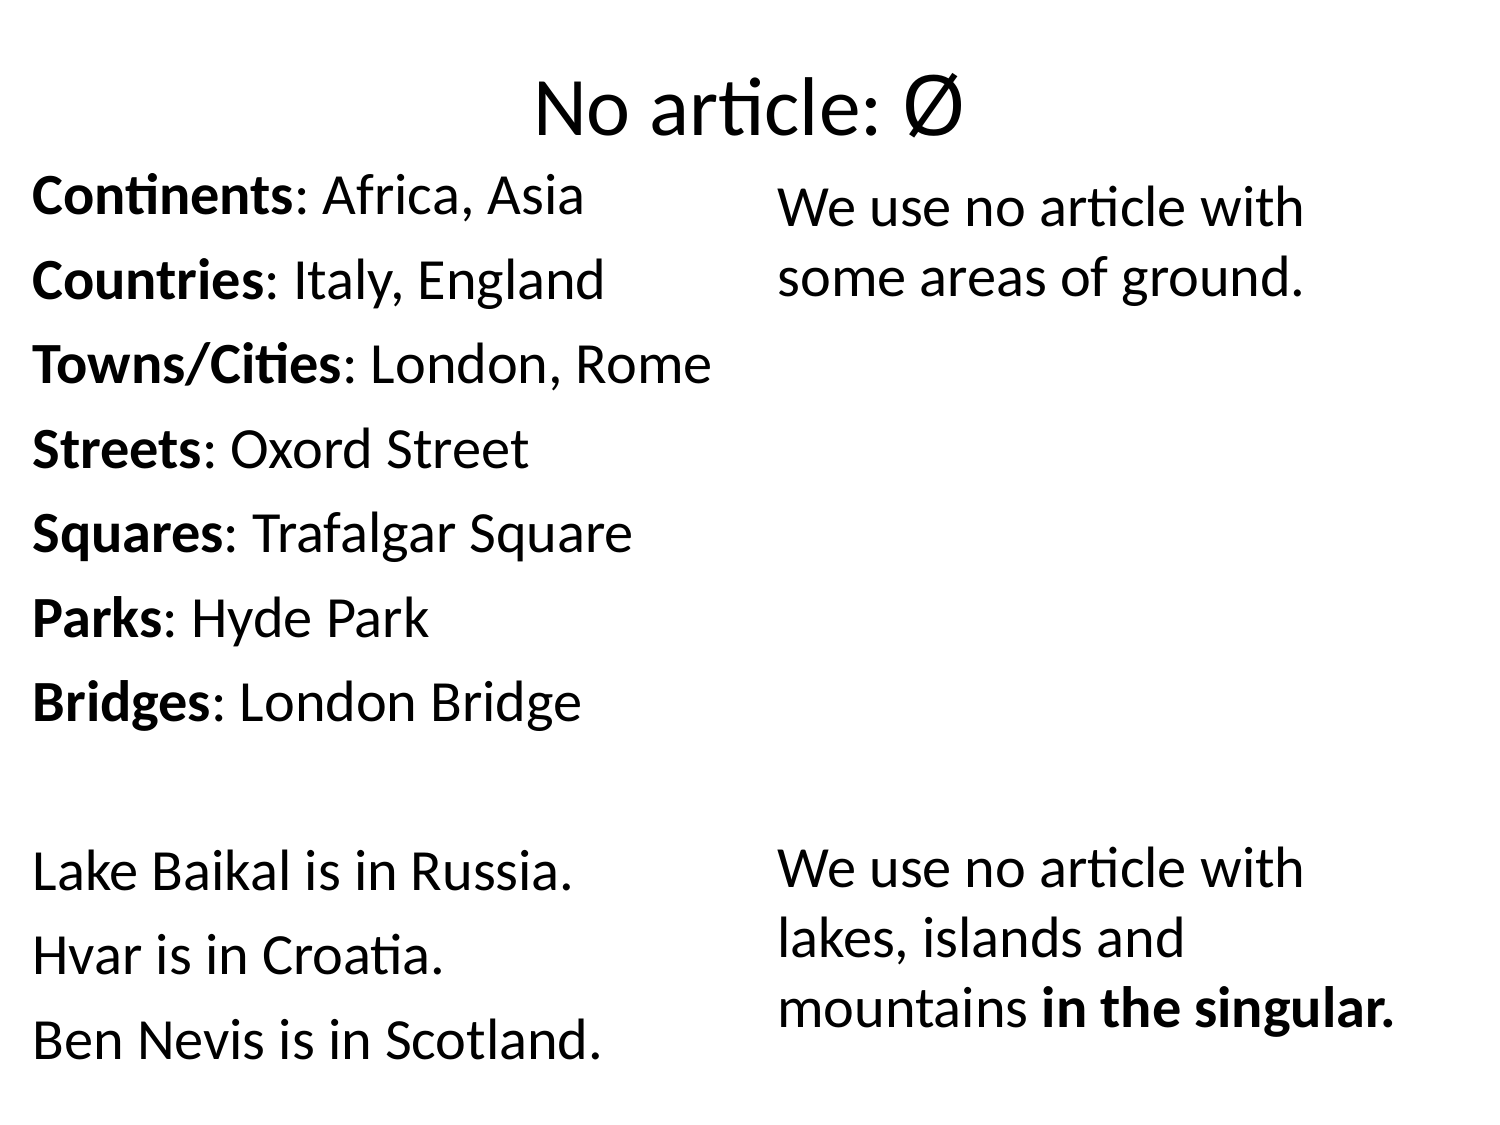

# No article: Ø
Continents: Africa, Asia
Countries: Italy, England
Towns/Cities: London, Rome
Streets: Oxord Street
Squares: Trafalgar Square
Parks: Hyde Park
Bridges: London Bridge
Lake Baikal is in Russia.
Hvar is in Croatia.
Ben Nevis is in Scotland.
We use no article with some areas of ground.
We use no article with lakes, islands and mountains in the singular.